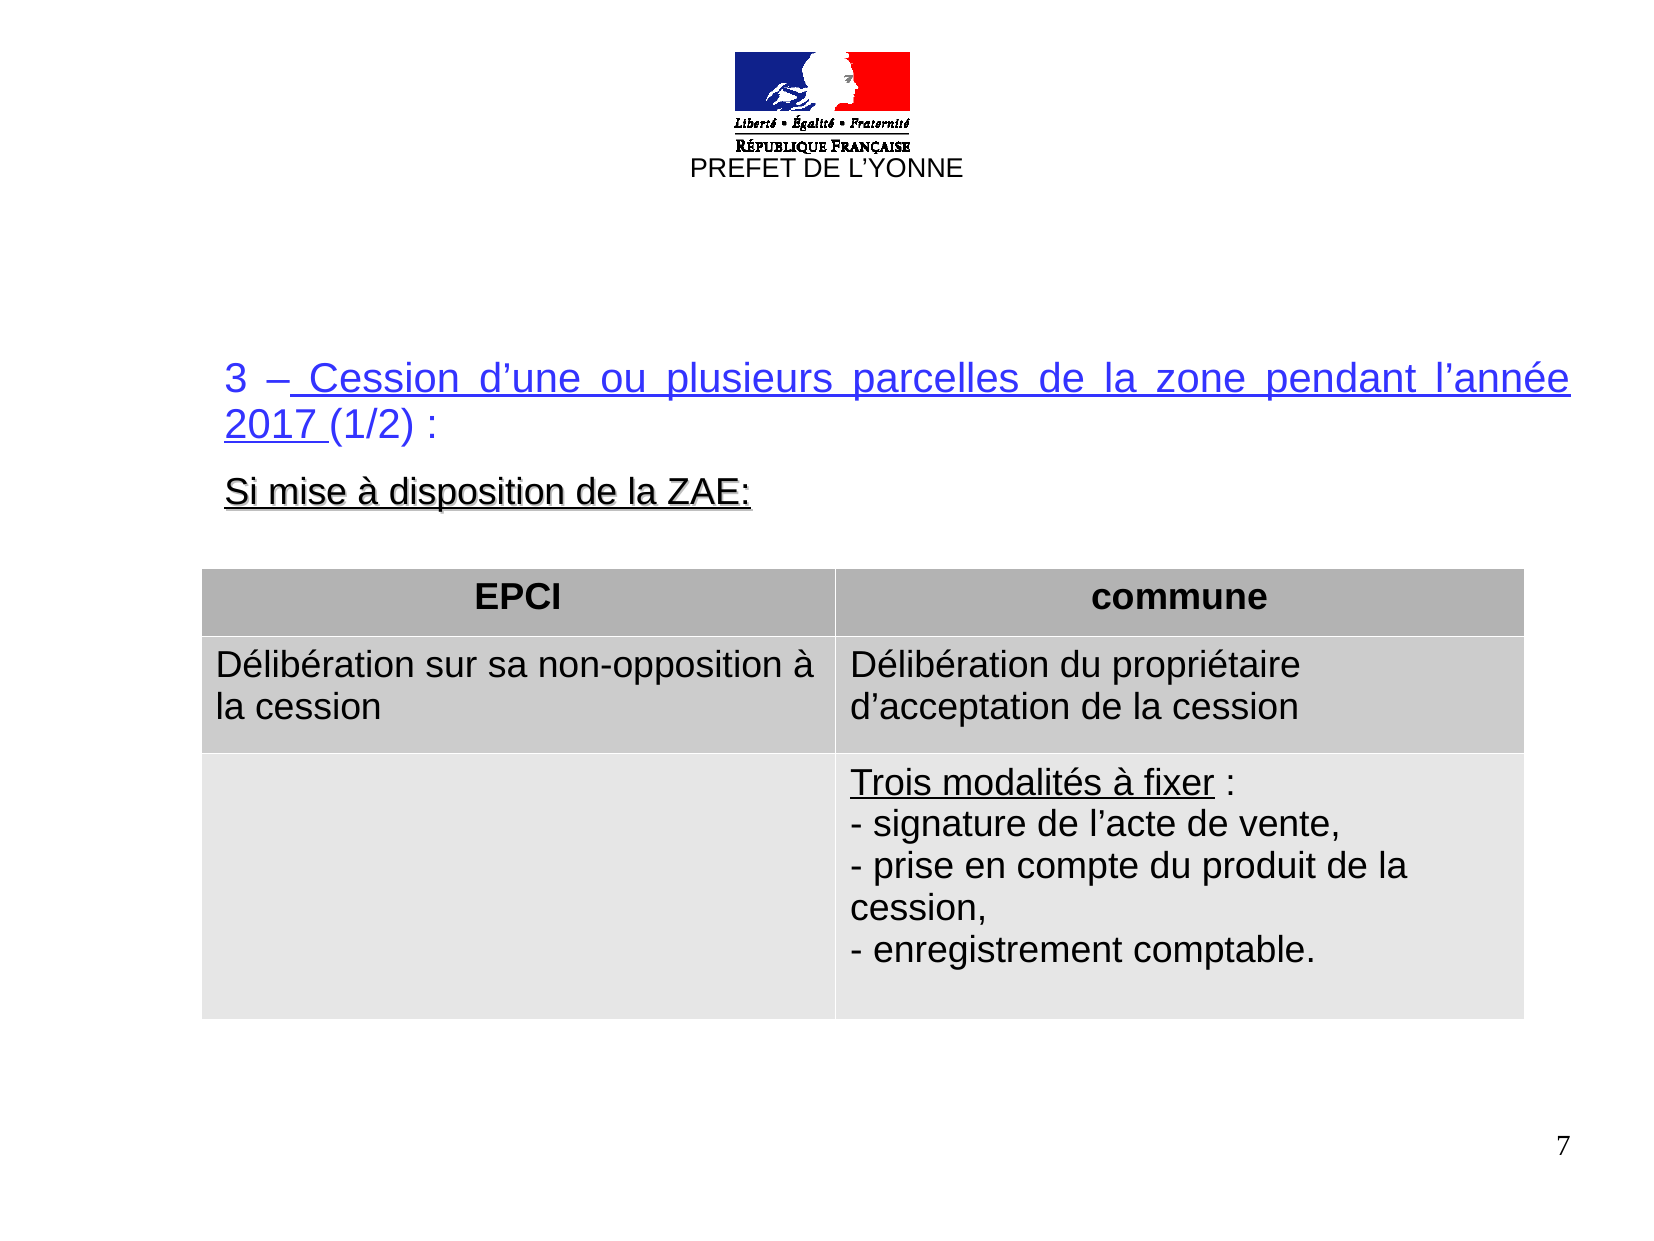

# PREFET DE L’YONNE
3 – Cession d’une ou plusieurs parcelles de la zone pendant l’année 2017 (1/2) :
Si mise à disposition de la ZAE:
| EPCI | commune |
| --- | --- |
| Délibération sur sa non-opposition à la cession | Délibération du propriétaire d’acceptation de la cession |
| | Trois modalités à fixer : - signature de l’acte de vente, - prise en compte du produit de la cession, - enregistrement comptable. |
7